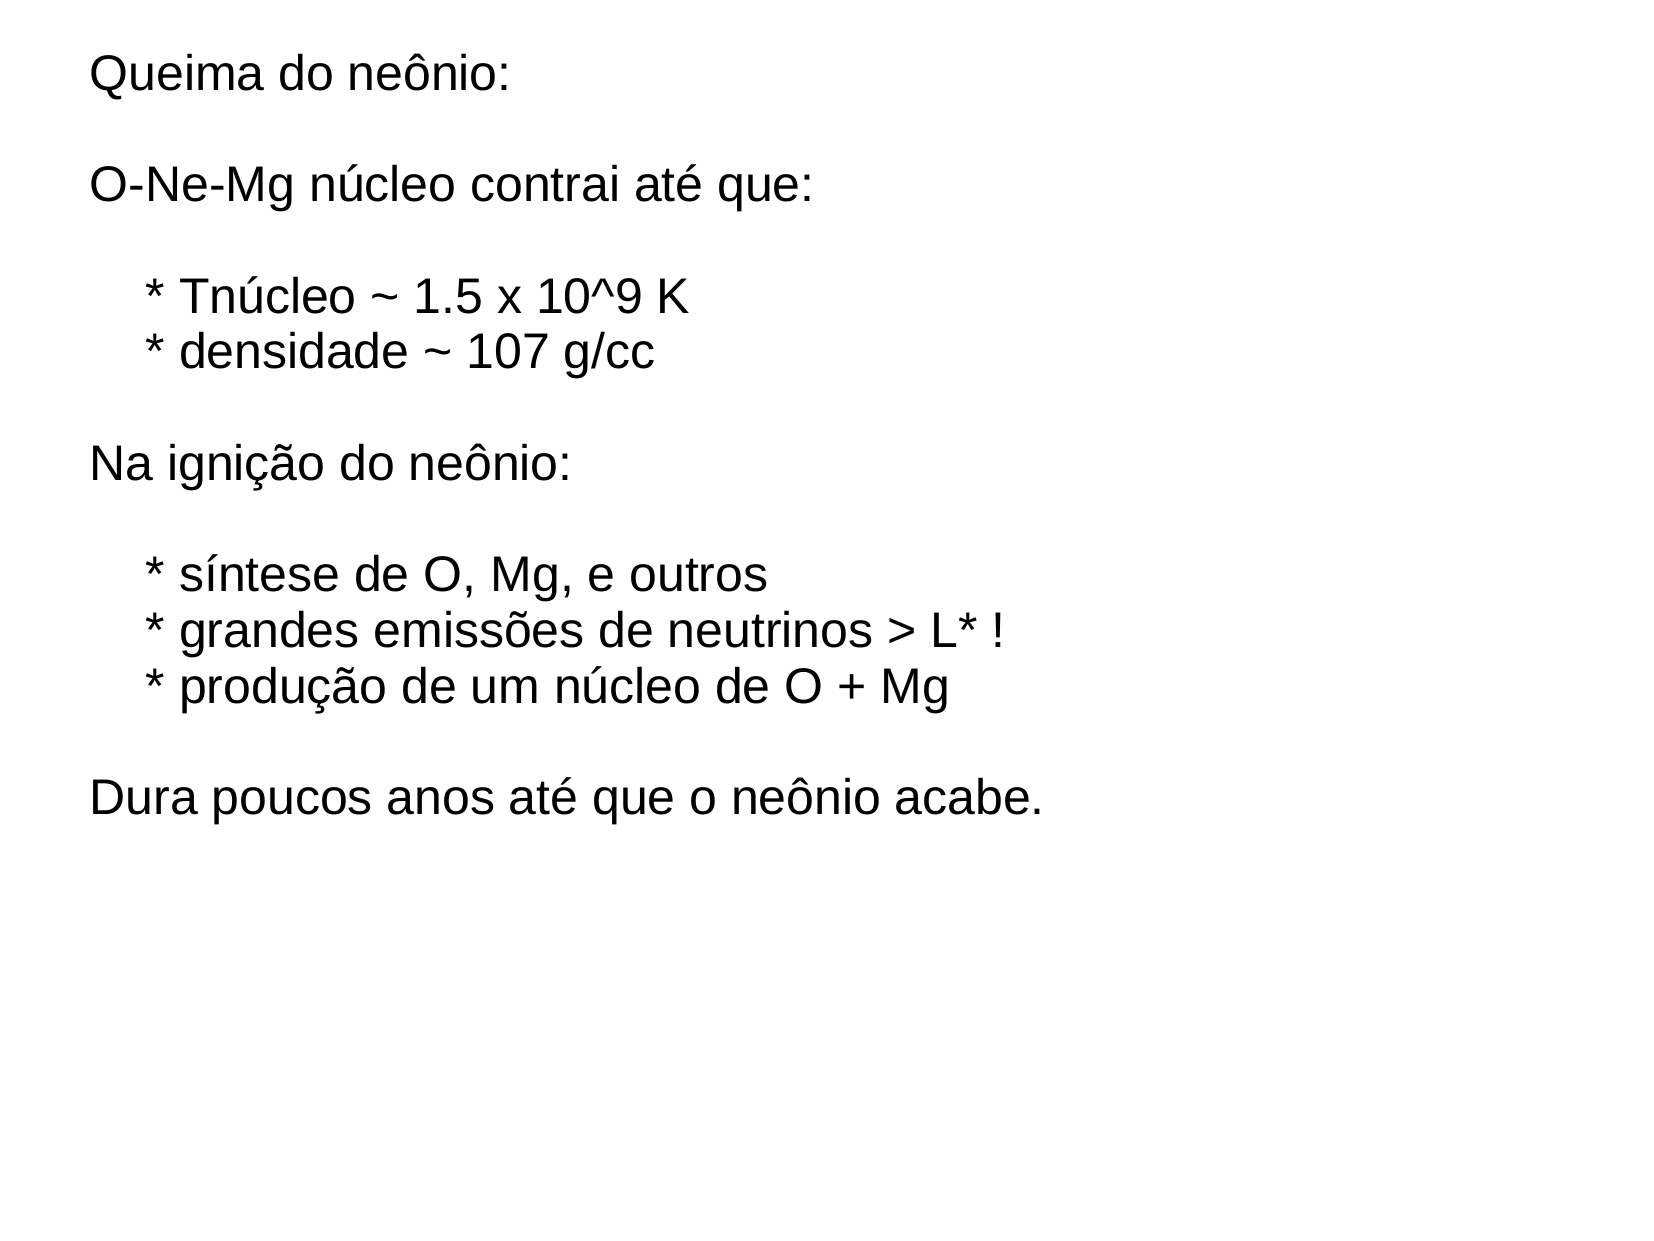

Queima do neônio:
O-Ne-Mg núcleo contrai até que:
 * Tnúcleo ~ 1.5 x 10^9 K
 * densidade ~ 107 g/cc
Na ignição do neônio:
 * síntese de O, Mg, e outros
 * grandes emissões de neutrinos > L* !
 * produção de um núcleo de O + Mg
Dura poucos anos até que o neônio acabe.